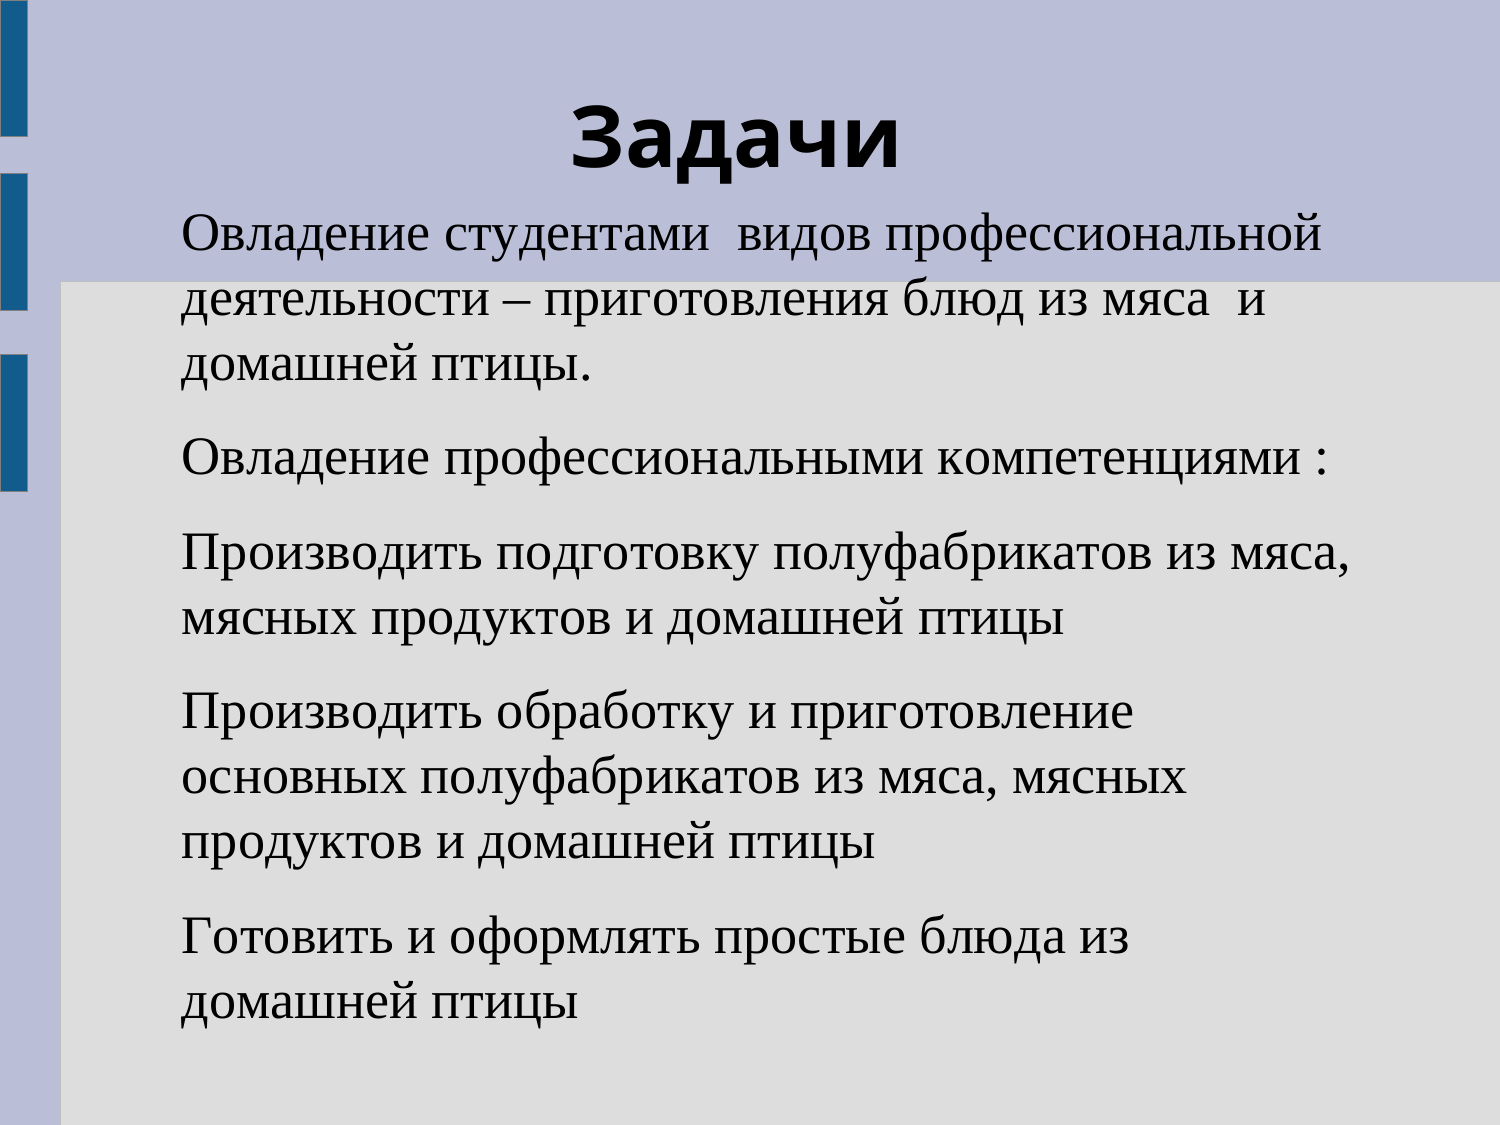

# Задачи
Овладение студентами видов профессиональной деятельности – приготовления блюд из мяса и домашней птицы.
Овладение профессиональными компетенциями :
Производить подготовку полуфабрикатов из мяса, мясных продуктов и домашней птицы
Производить обработку и приготовление основных полуфабрикатов из мяса, мясных продуктов и домашней птицы
Готовить и оформлять простые блюда из домашней птицы